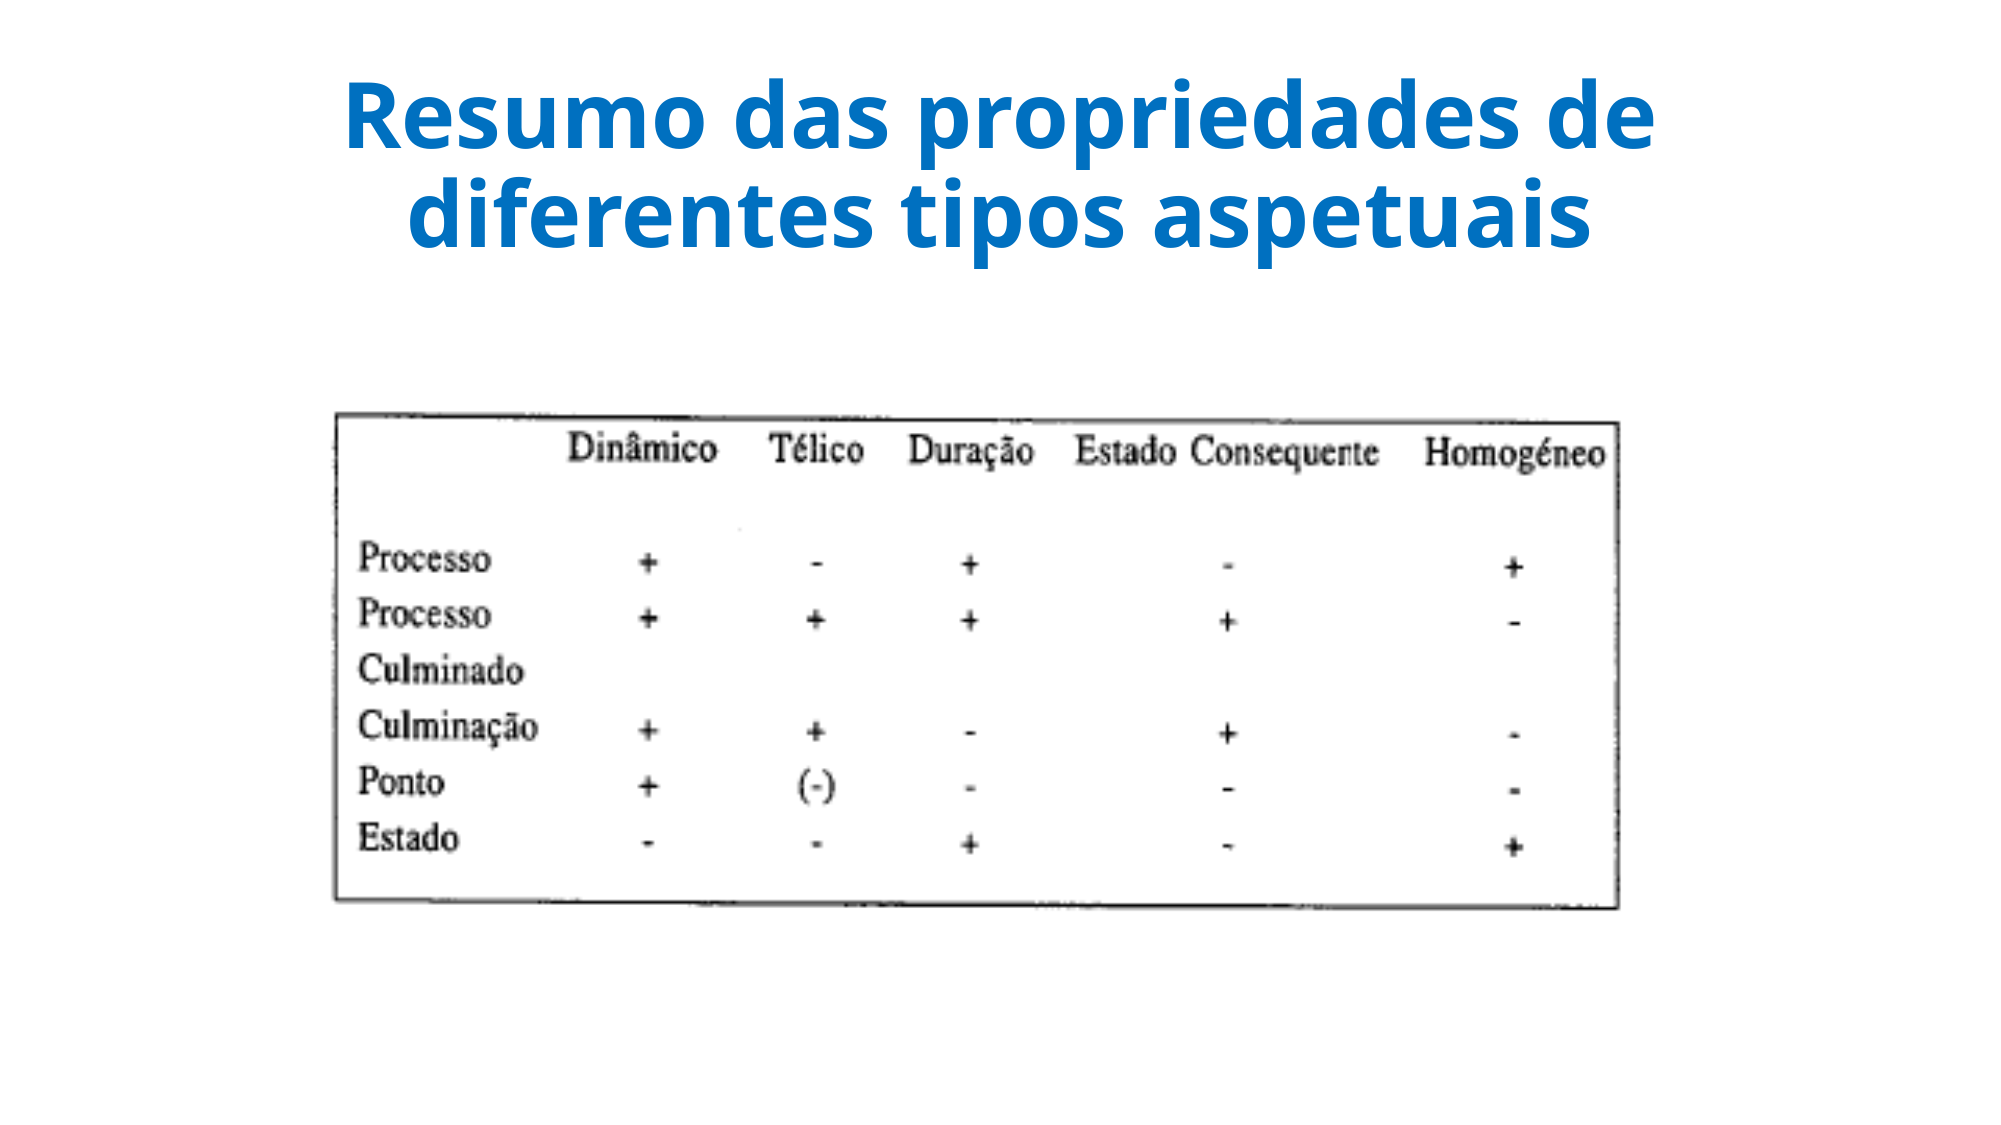

# Resumo das propriedades de diferentes tipos aspetuais